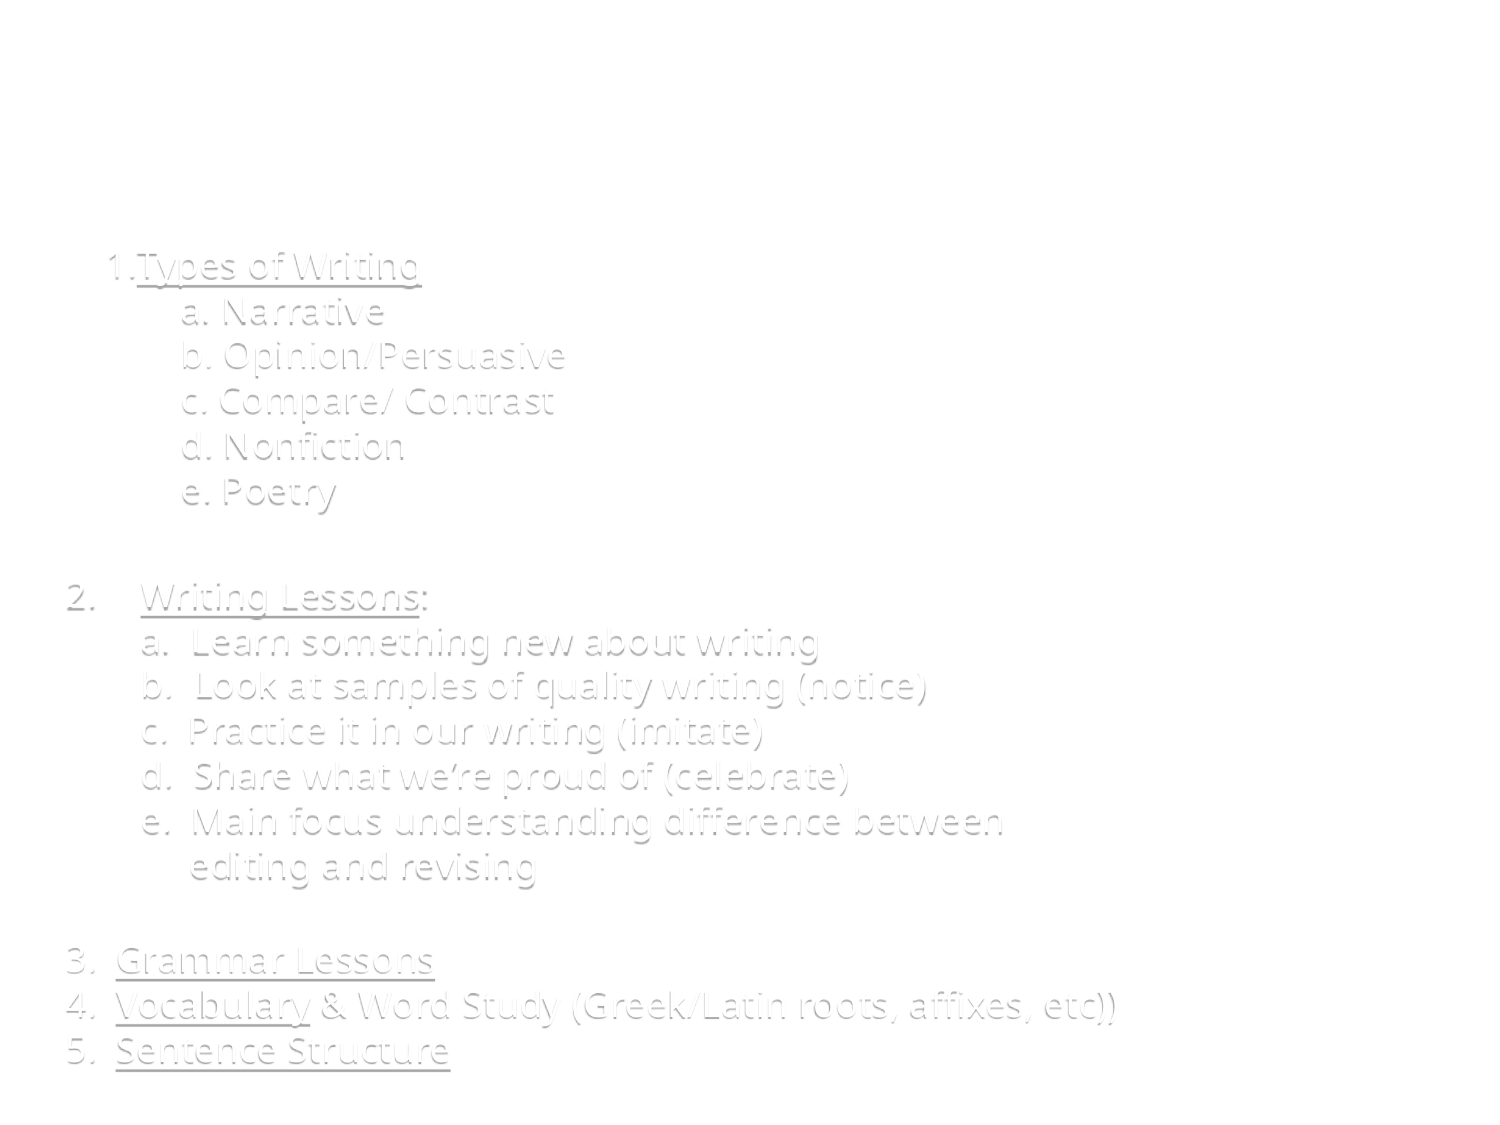

Types of Writing
	a. Narrative
	b. Opinion/Persuasive
	c. Compare/ Contrast
	d. Nonfiction
	e. Poetry
Writing Lessons:
	a. Learn something new about writing
	b. Look at samples of quality writing (notice)
	c. Practice it in our writing (imitate)
	d. Share what we’re proud of (celebrate)
	e. Main focus understanding difference between
	 editing and revising
3. Grammar Lessons
4. Vocabulary & Word Study (Greek/Latin roots, affixes, etc))
5. Sentence Structure